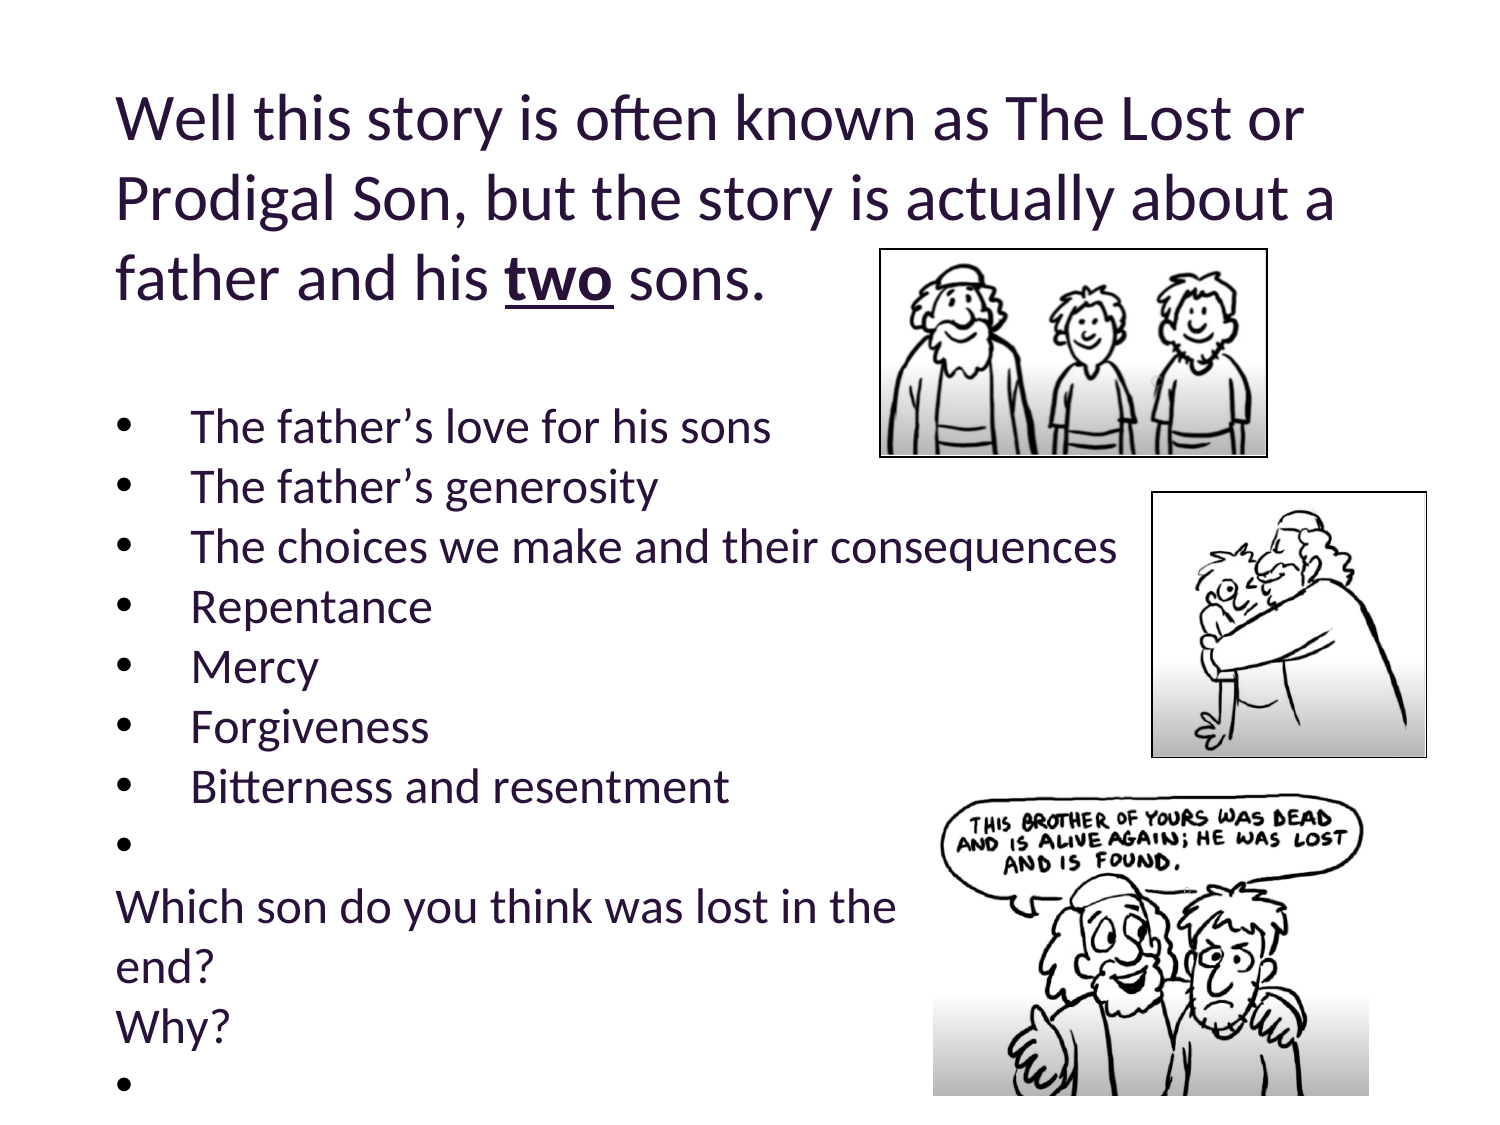

Well this story is often known as The Lost or Prodigal Son, but the story is actually about a father and his two sons.
The father’s love for his sons
The father’s generosity
The choices we make and their consequences
Repentance
Mercy
Forgiveness
Bitterness and resentment
Which son do you think was lost in the
end?
Why?